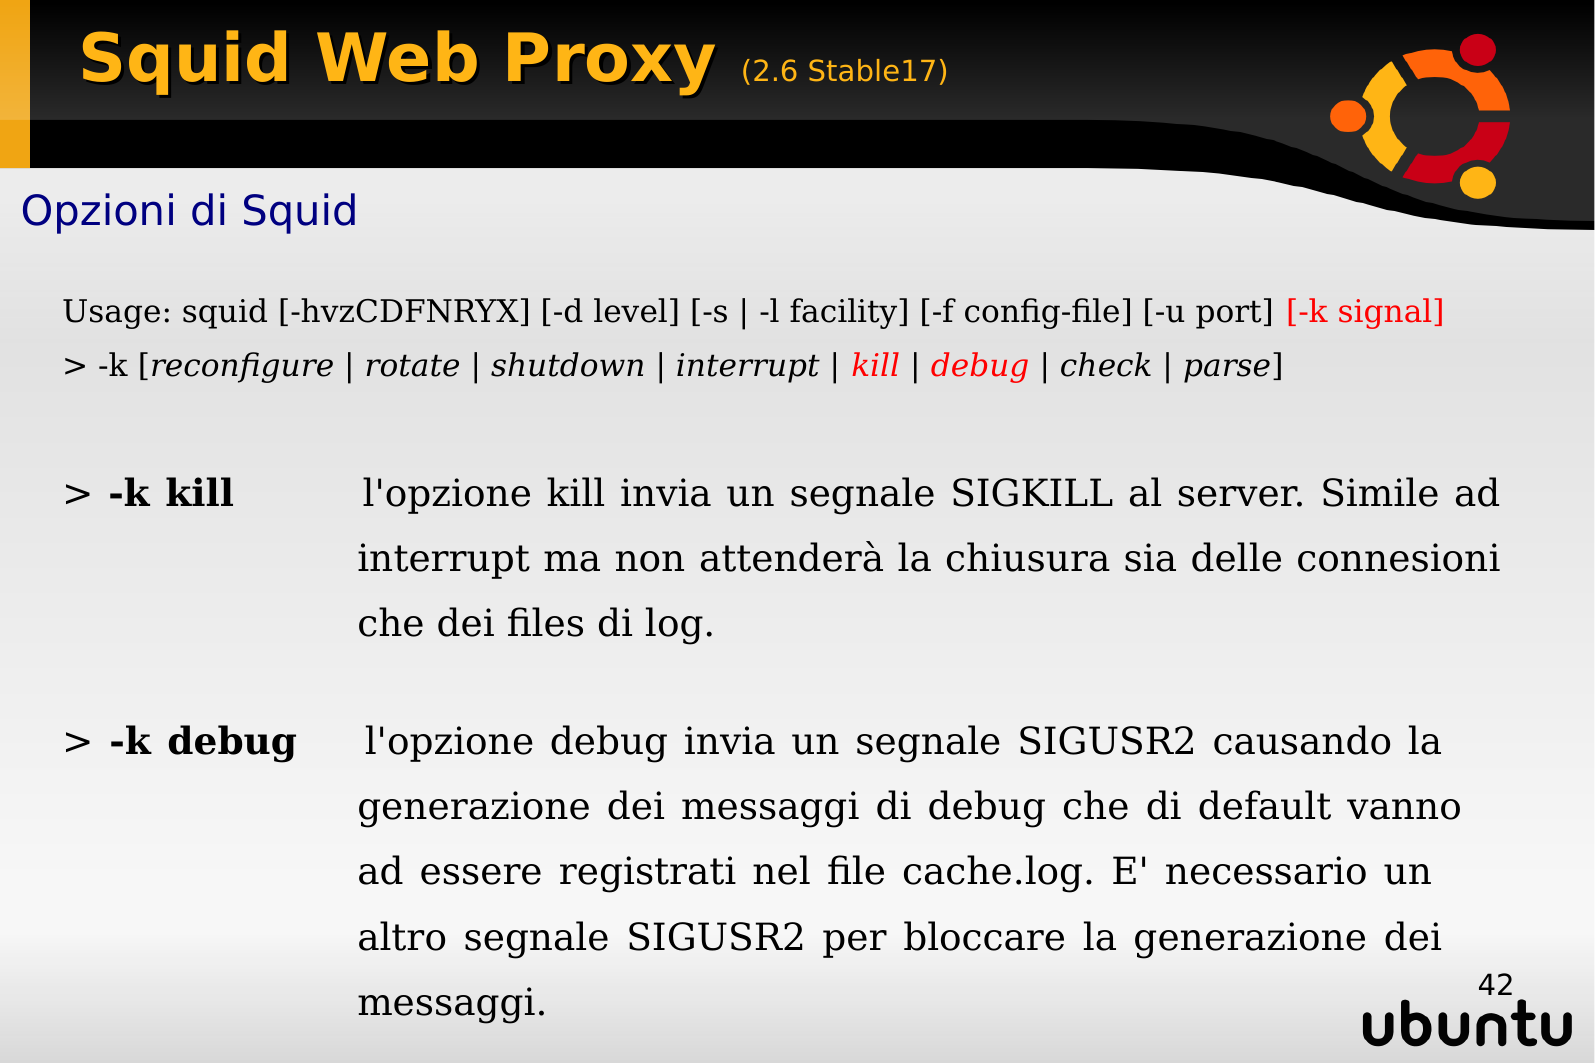

Squid Web Proxy (2.6 Stable17)
Opzioni di Squid
Usage: squid [-hvzCDFNRYX] [-d level] [-s | -l facility] [-f config-file] [-u port] [-k signal]
> -k [reconfigure | rotate | shutdown | interrupt | kill | debug | check | parse]
> -k kill		l'opzione kill invia un segnale SIGKILL al server. Simile ad 				interrupt ma non attenderà la chiusura sia delle connesioni 				che dei files di log.
> -k debug	l'opzione debug invia un segnale SIGUSR2 causando la 					generazione dei messaggi di debug che di default vanno 					ad essere registrati nel file cache.log. E' necessario un 					altro segnale SIGUSR2 per bloccare la generazione dei 					messaggi.
42